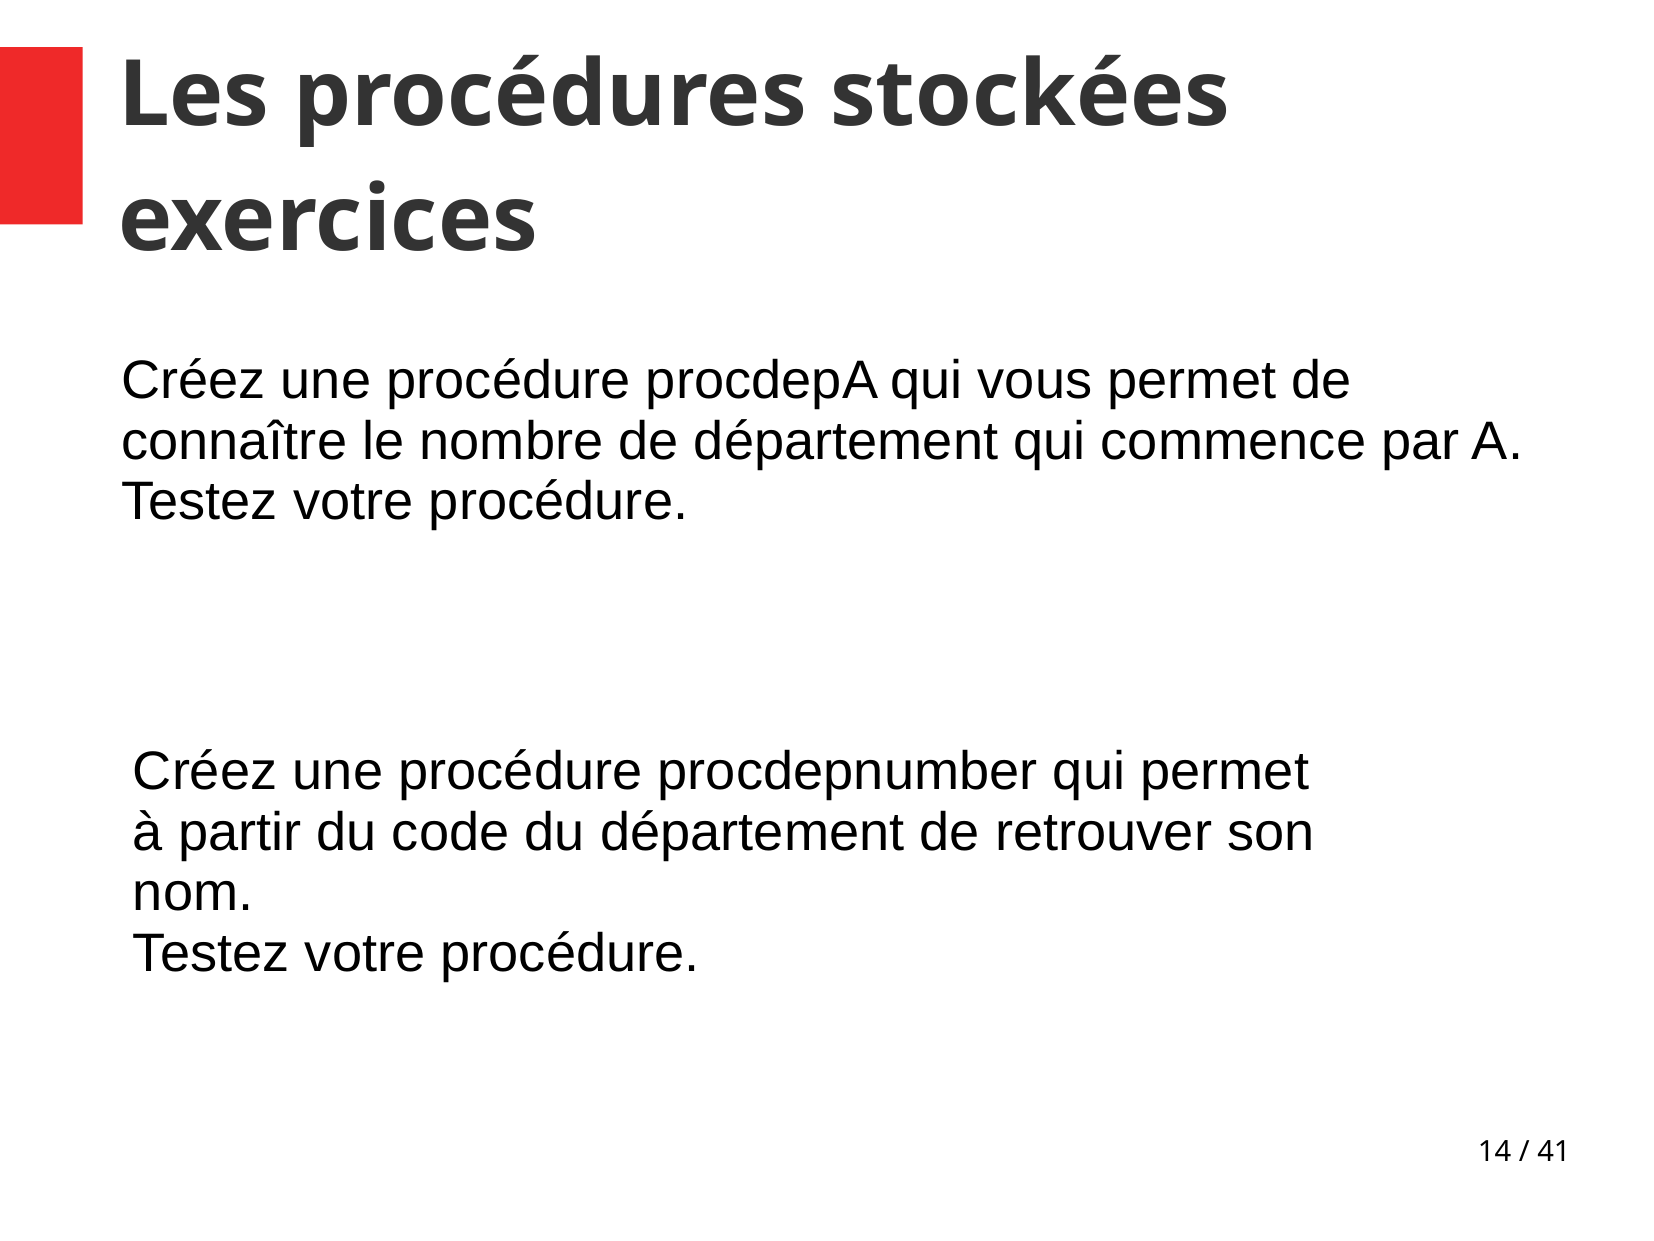

# Les procédures stockées exercices
Créez une procédure procdepA qui vous permet de connaître le nombre de département qui commence par A.
Testez votre procédure.
Créez une procédure procdepnumber qui permet à partir du code du département de retrouver son nom.
Testez votre procédure.
14